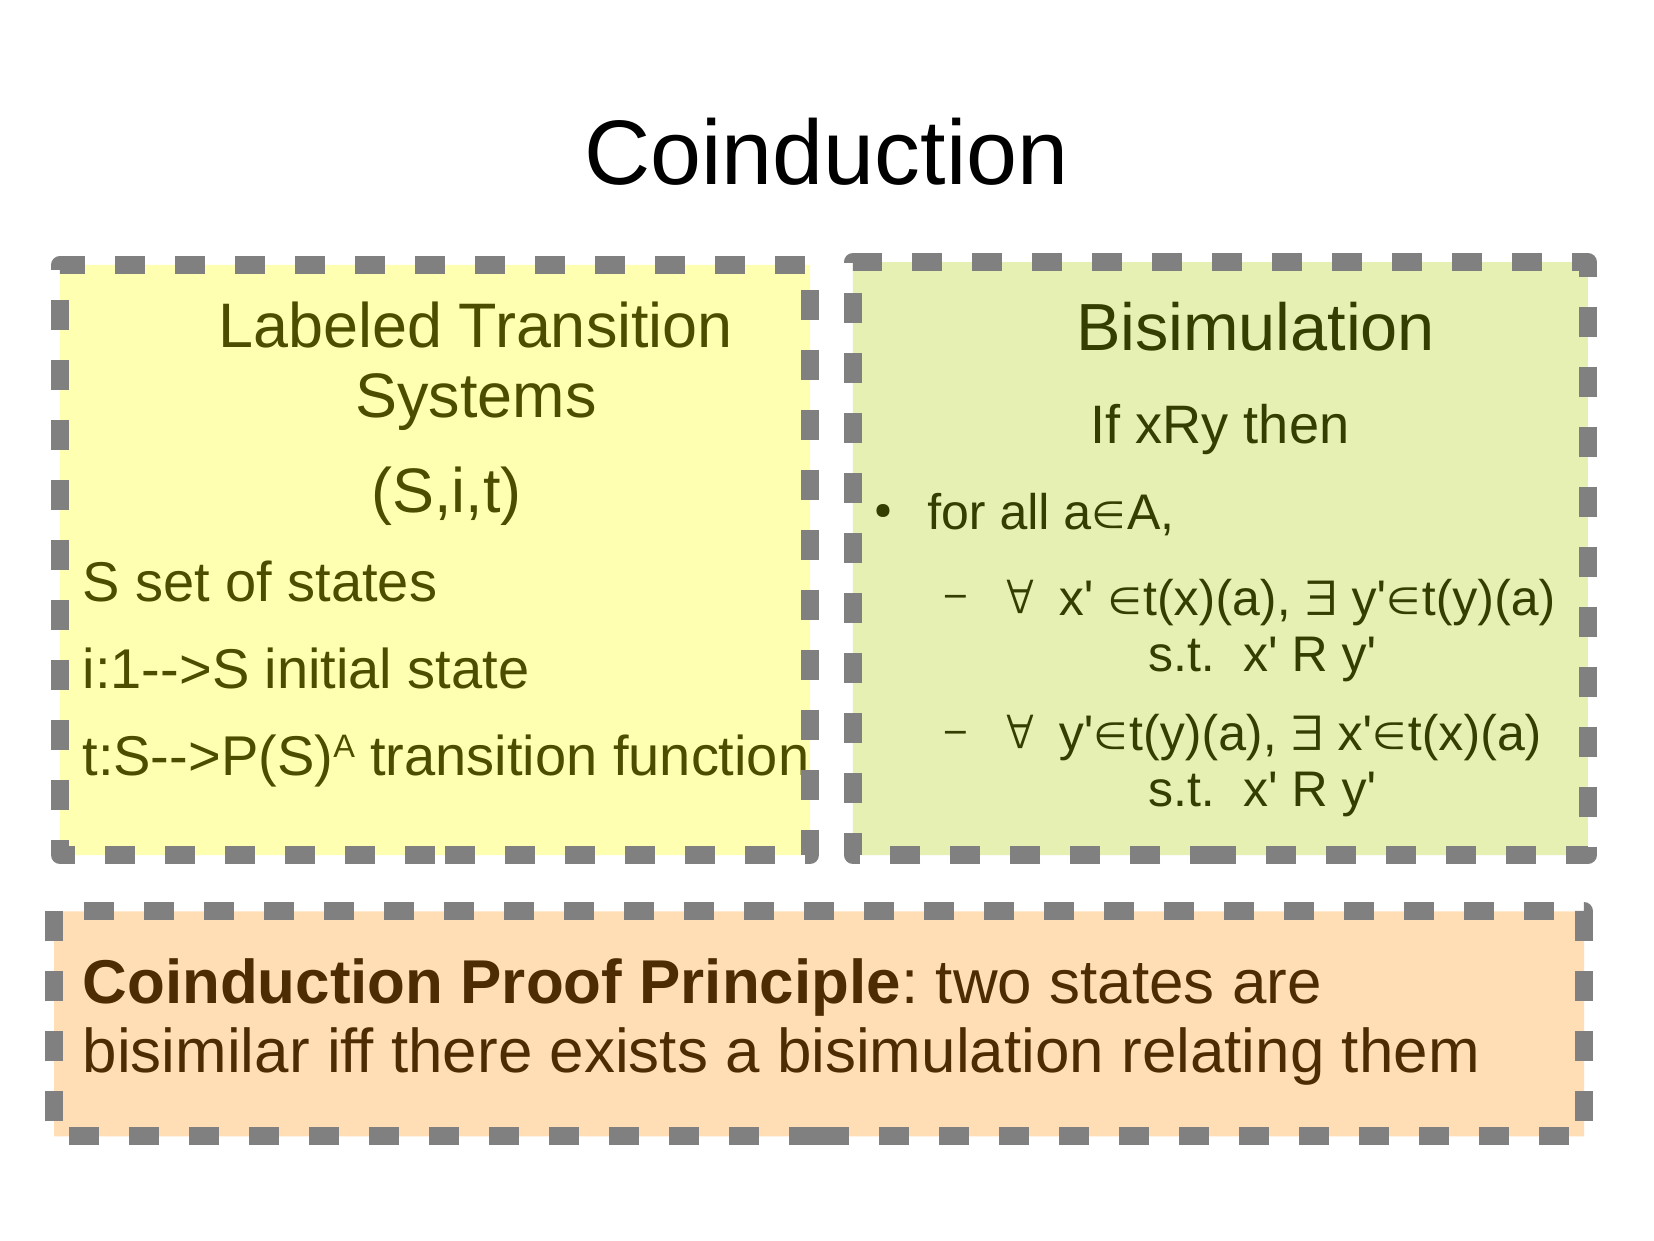

# Coinduction
Labeled Transition Systems
(S,i,t)
S set of states
i:1-->S initial state
t:S-->P(S)A transition function
Bisimulation
If xRy then
for all aÎA,
" x' Ît(x)(a), $ y'Ît(y)(a) 		s.t. x' R y'
" y'Ît(y)(a), $ x'Ît(x)(a) 		s.t. x' R y'
Coinduction Proof Principle: two states are bisimilar iff there exists a bisimulation relating them